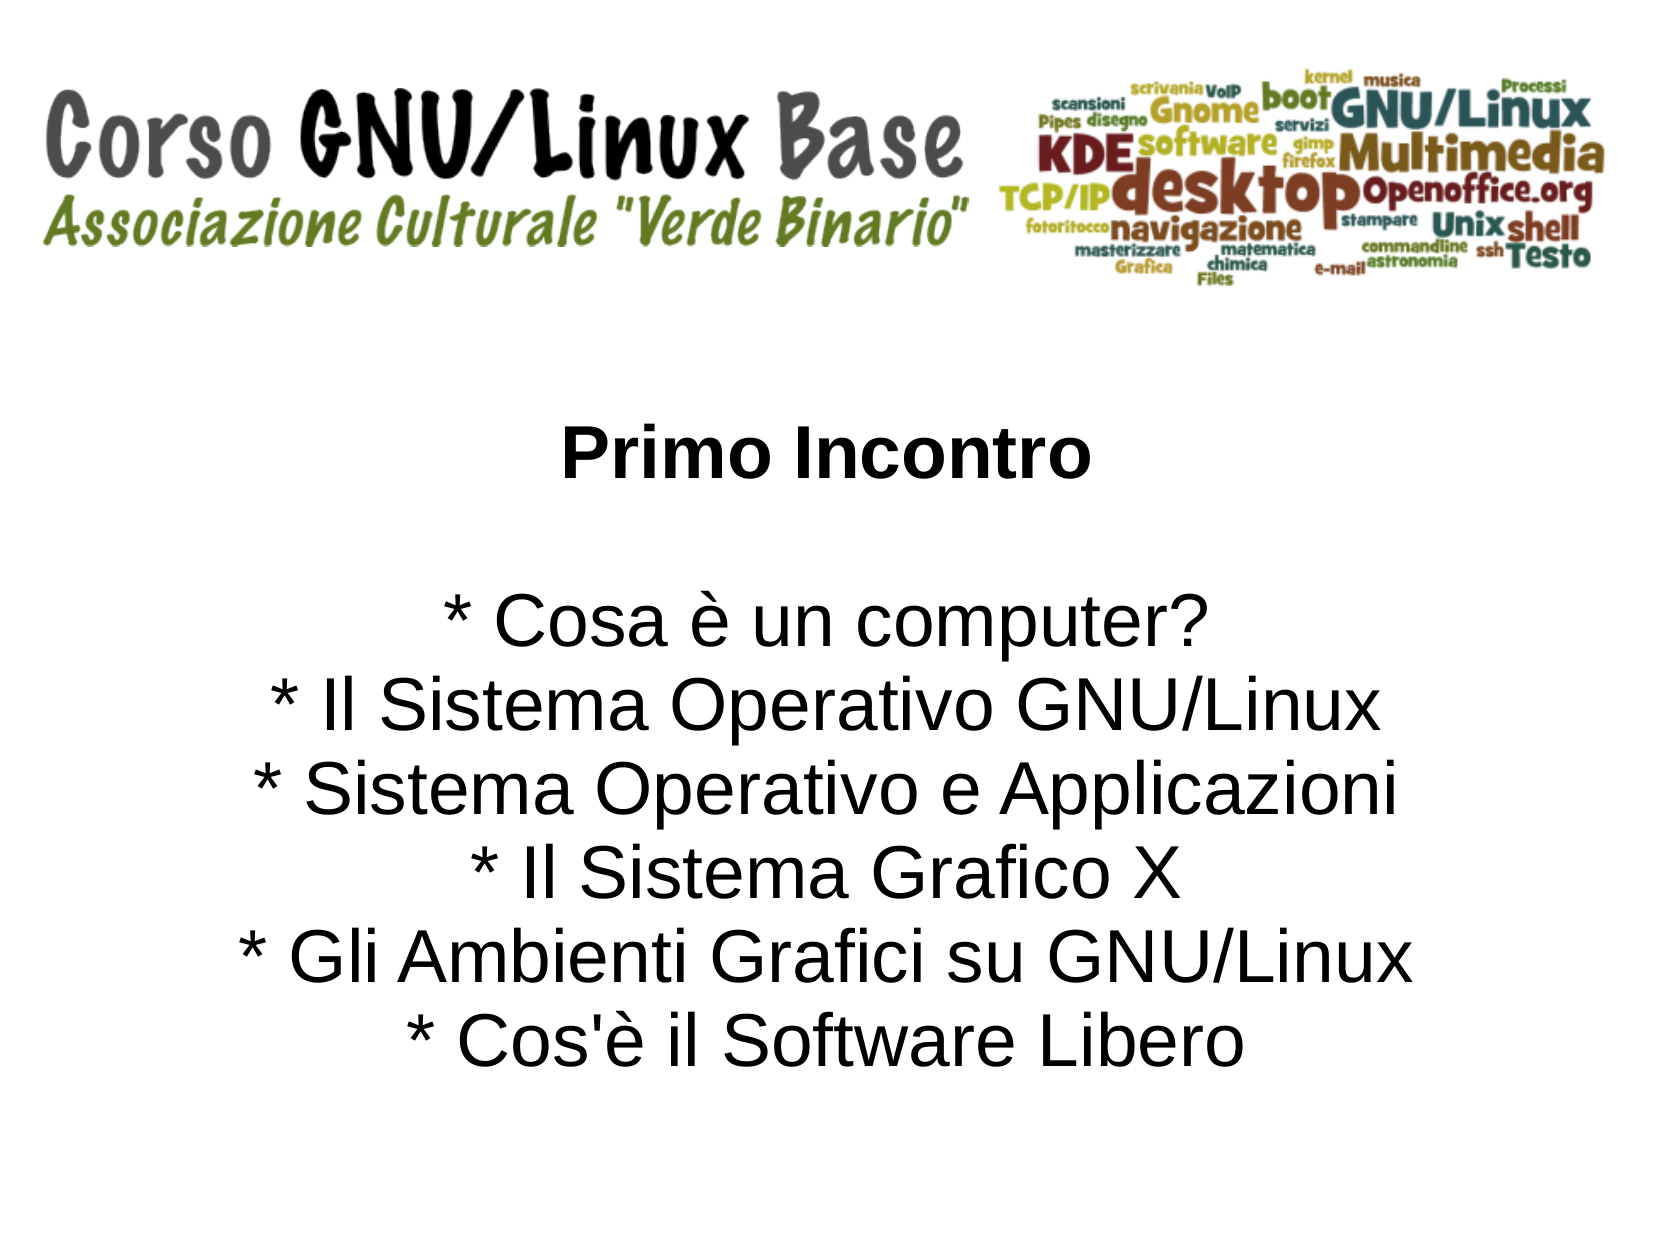

Primo Incontro
* Cosa è un computer?
* Il Sistema Operativo GNU/Linux
* Sistema Operativo e Applicazioni
* Il Sistema Grafico X
* Gli Ambienti Grafici su GNU/Linux
* Cos'è il Software Libero